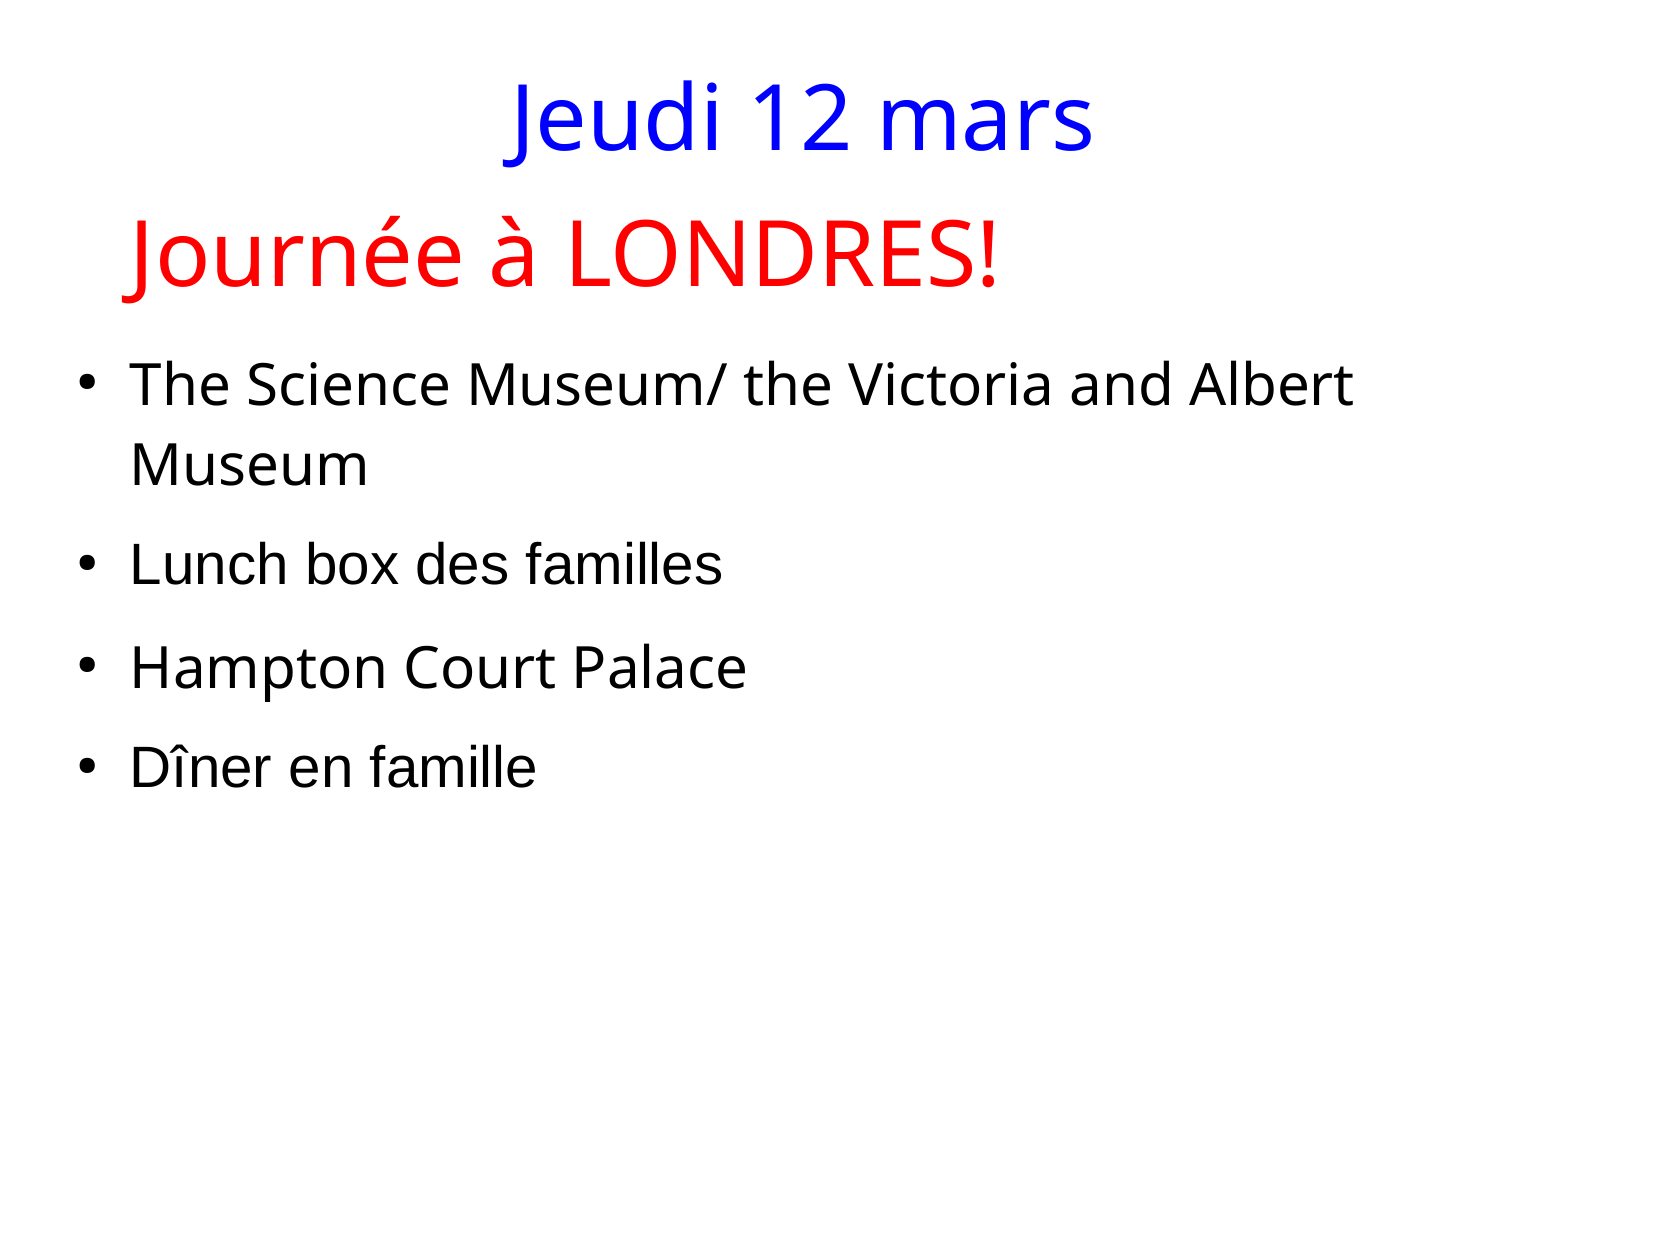

# Jeudi 12 mars
Journée à LONDRES!
The Science Museum/ the Victoria and Albert Museum
Lunch box des familles
Hampton Court Palace
Dîner en famille